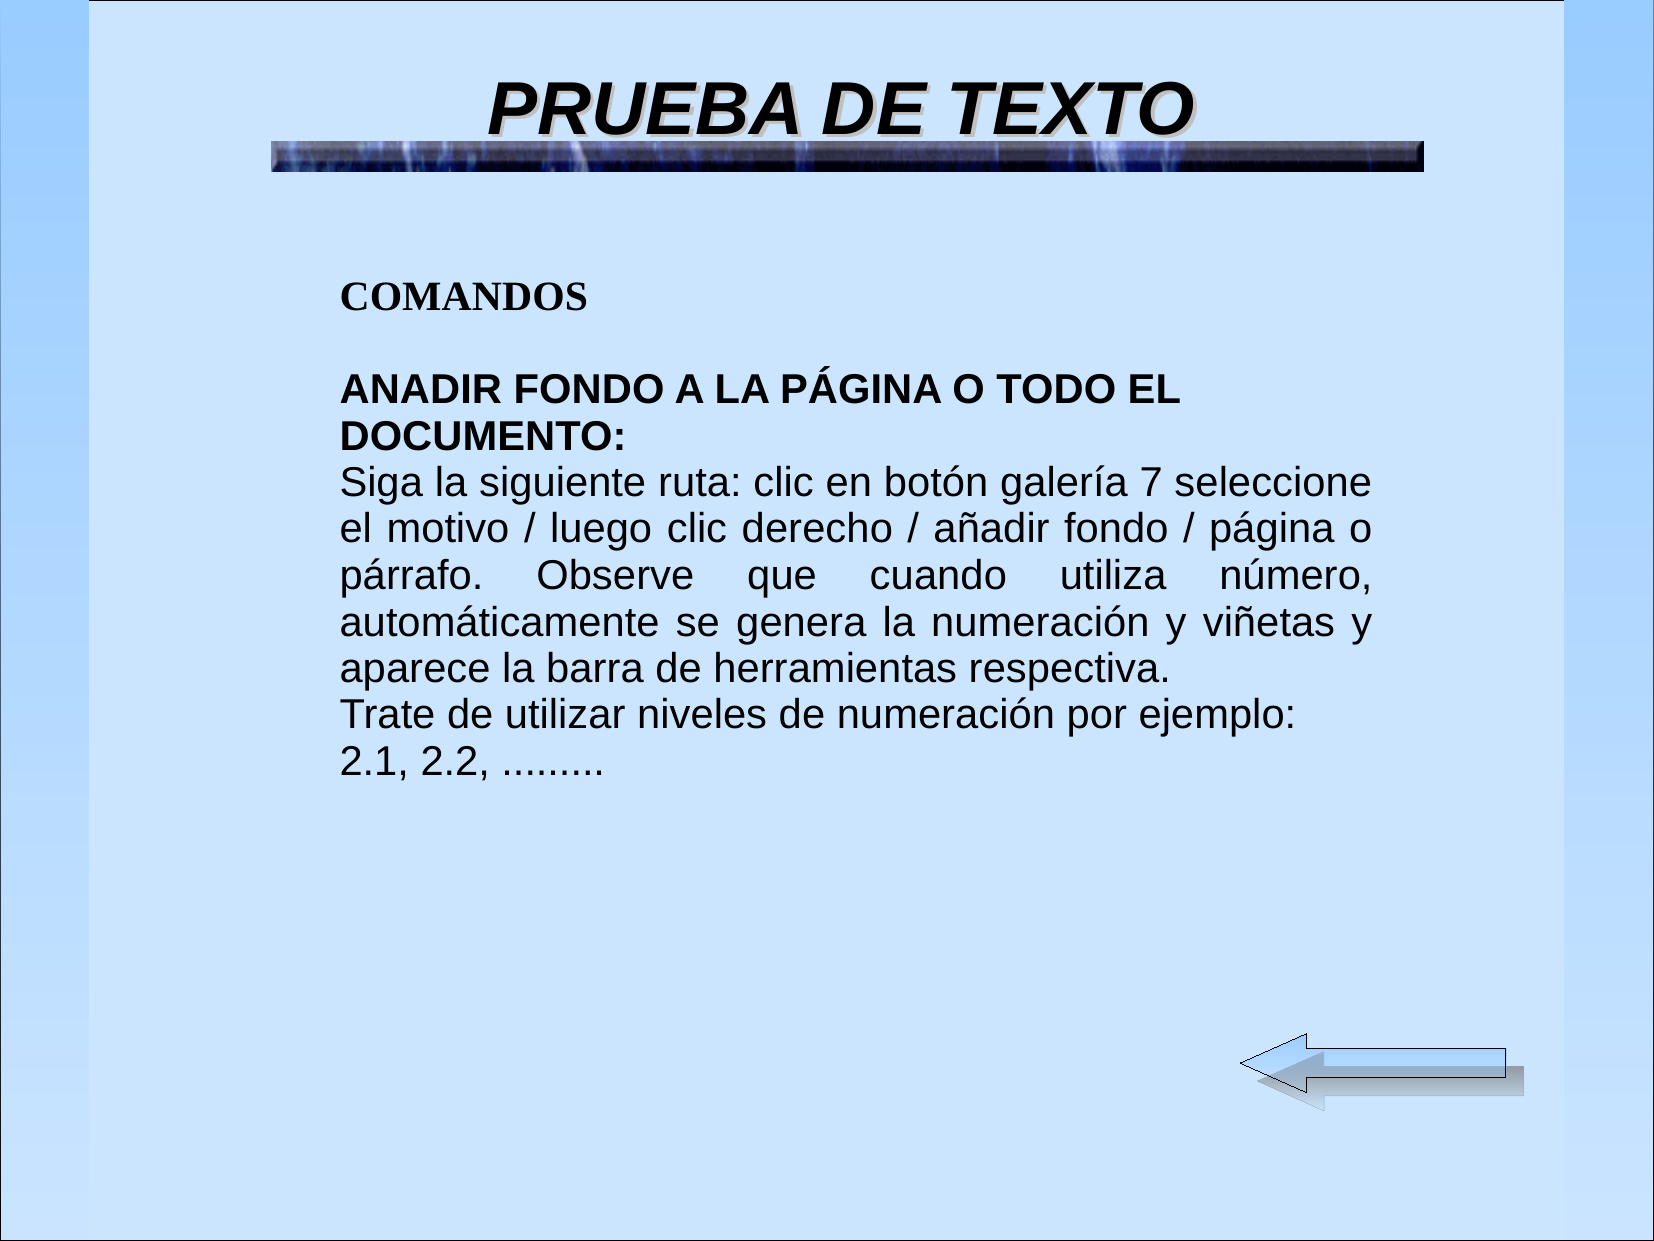

PRUEBA DE TEXTO
COMANDOS
ANADIR FONDO A LA PÁGINA O TODO EL DOCUMENTO:
Siga la siguiente ruta: clic en botón galería 7 seleccione el motivo / luego clic derecho / añadir fondo / página o párrafo. Observe que cuando utiliza número, automáticamente se genera la numeración y viñetas y aparece la barra de herramientas respectiva.
Trate de utilizar niveles de numeración por ejemplo: 2.1, 2.2, .........